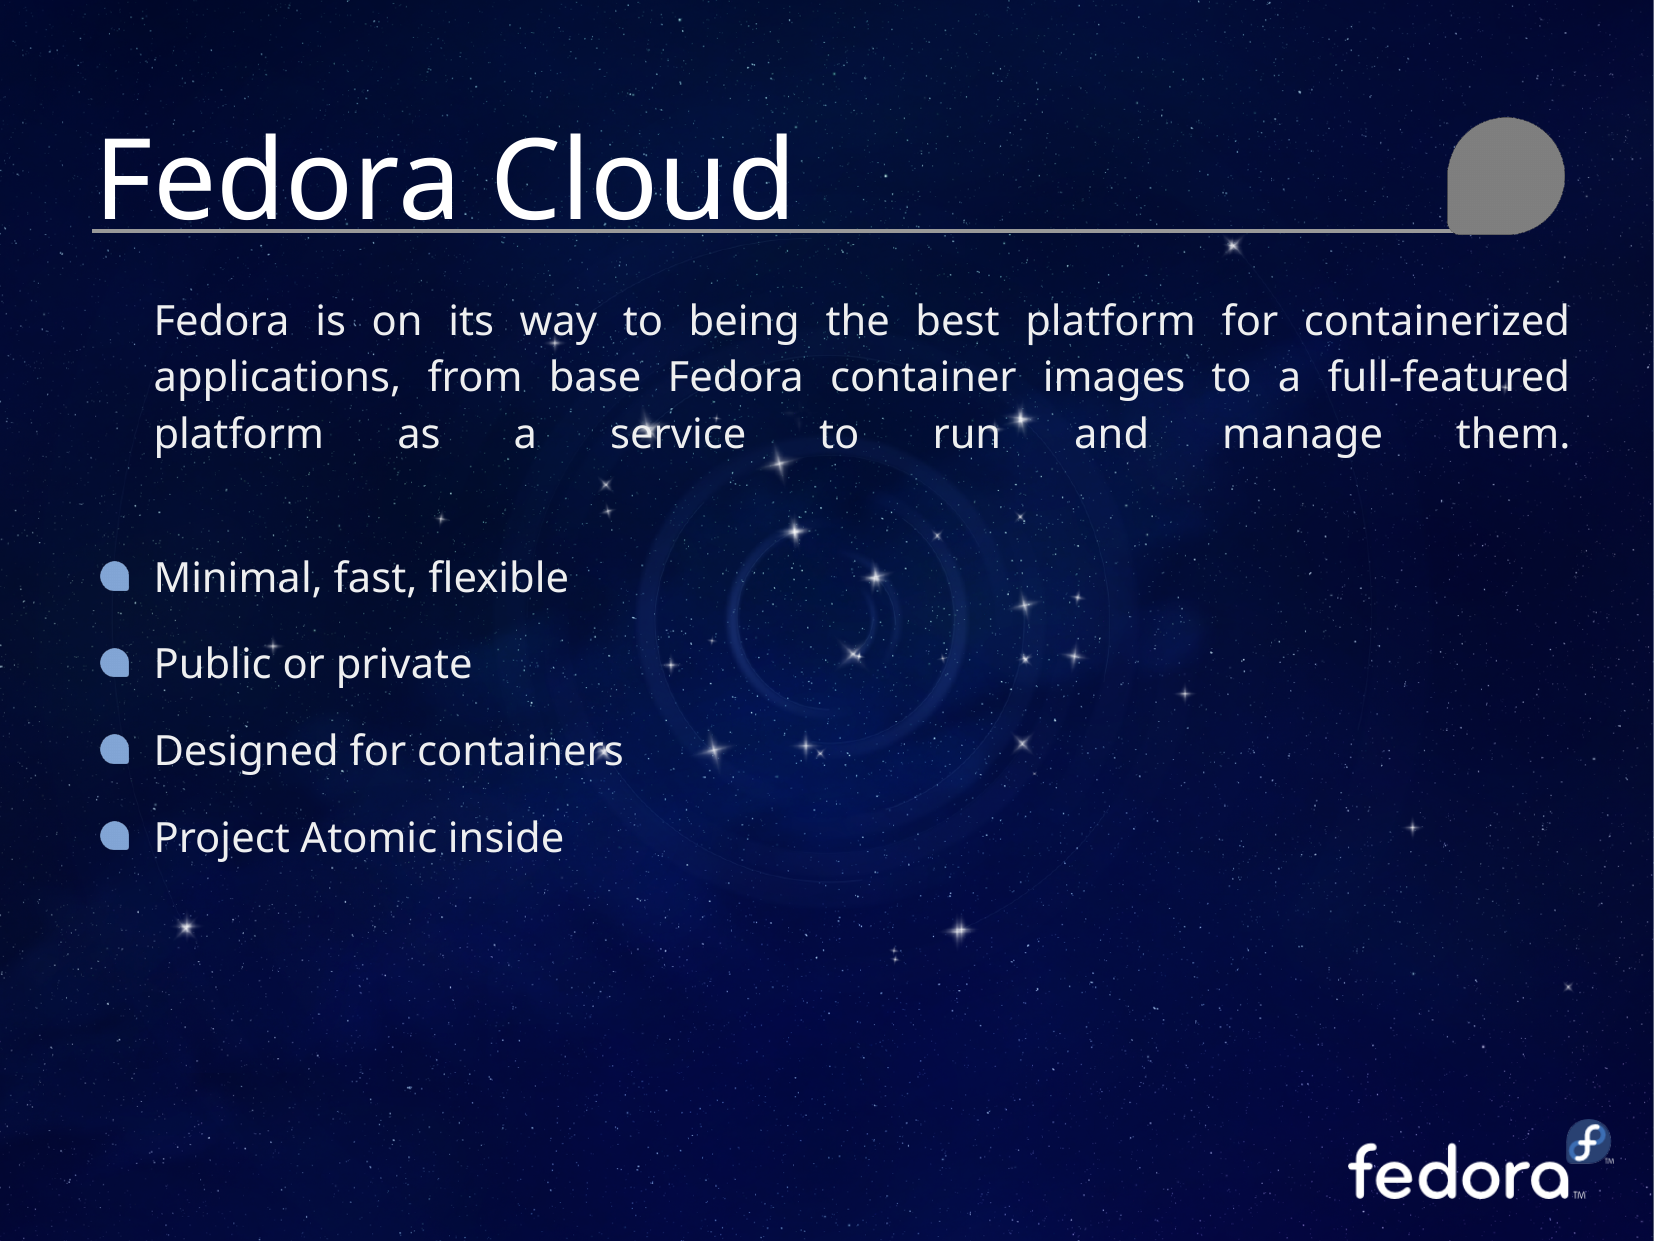

Fedora Cloud
# Fedora is on its way to being the best platform for containerized applications, from base Fedora container images to a full-featured platform as a service to run and manage them.
Minimal, fast, flexible
Public or private
Designed for containers
Project Atomic inside